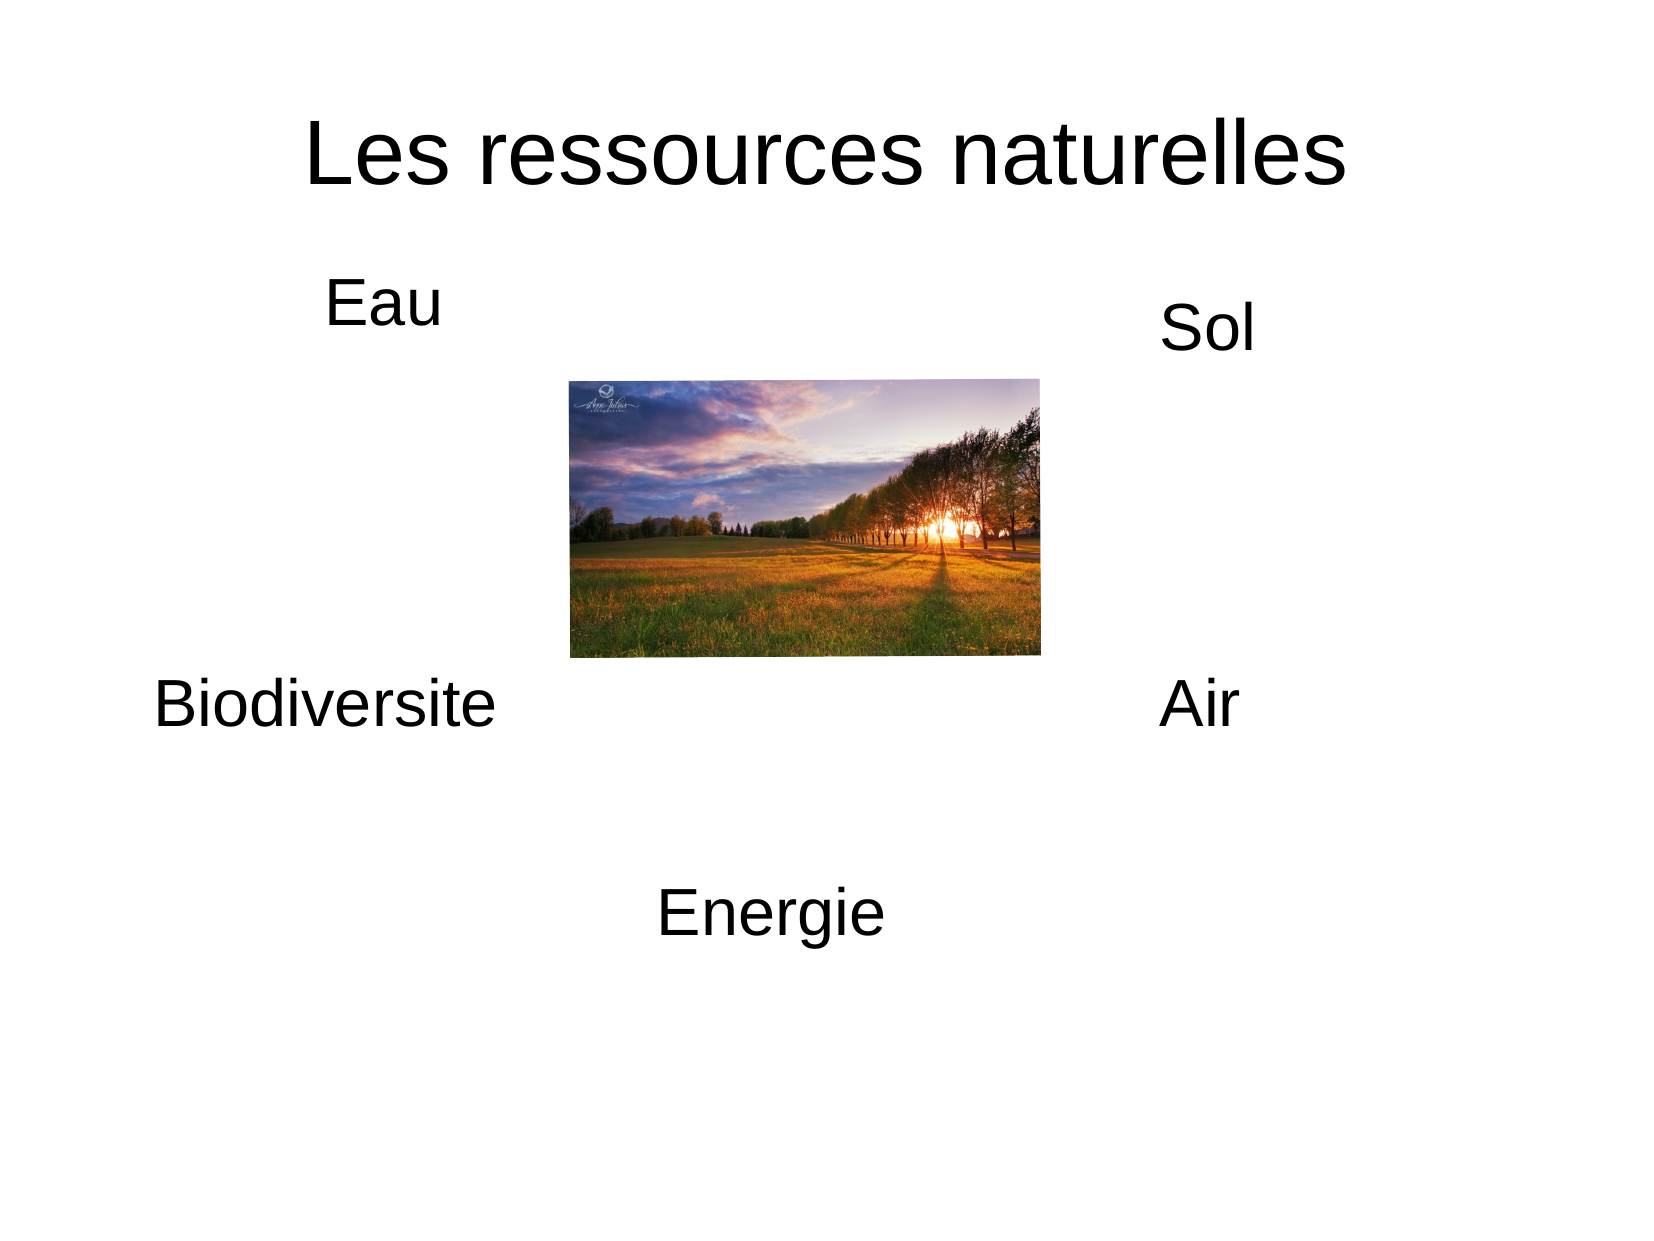

# Les ressources naturelles
Eau
Sol
Biodiversite
Energie
Air